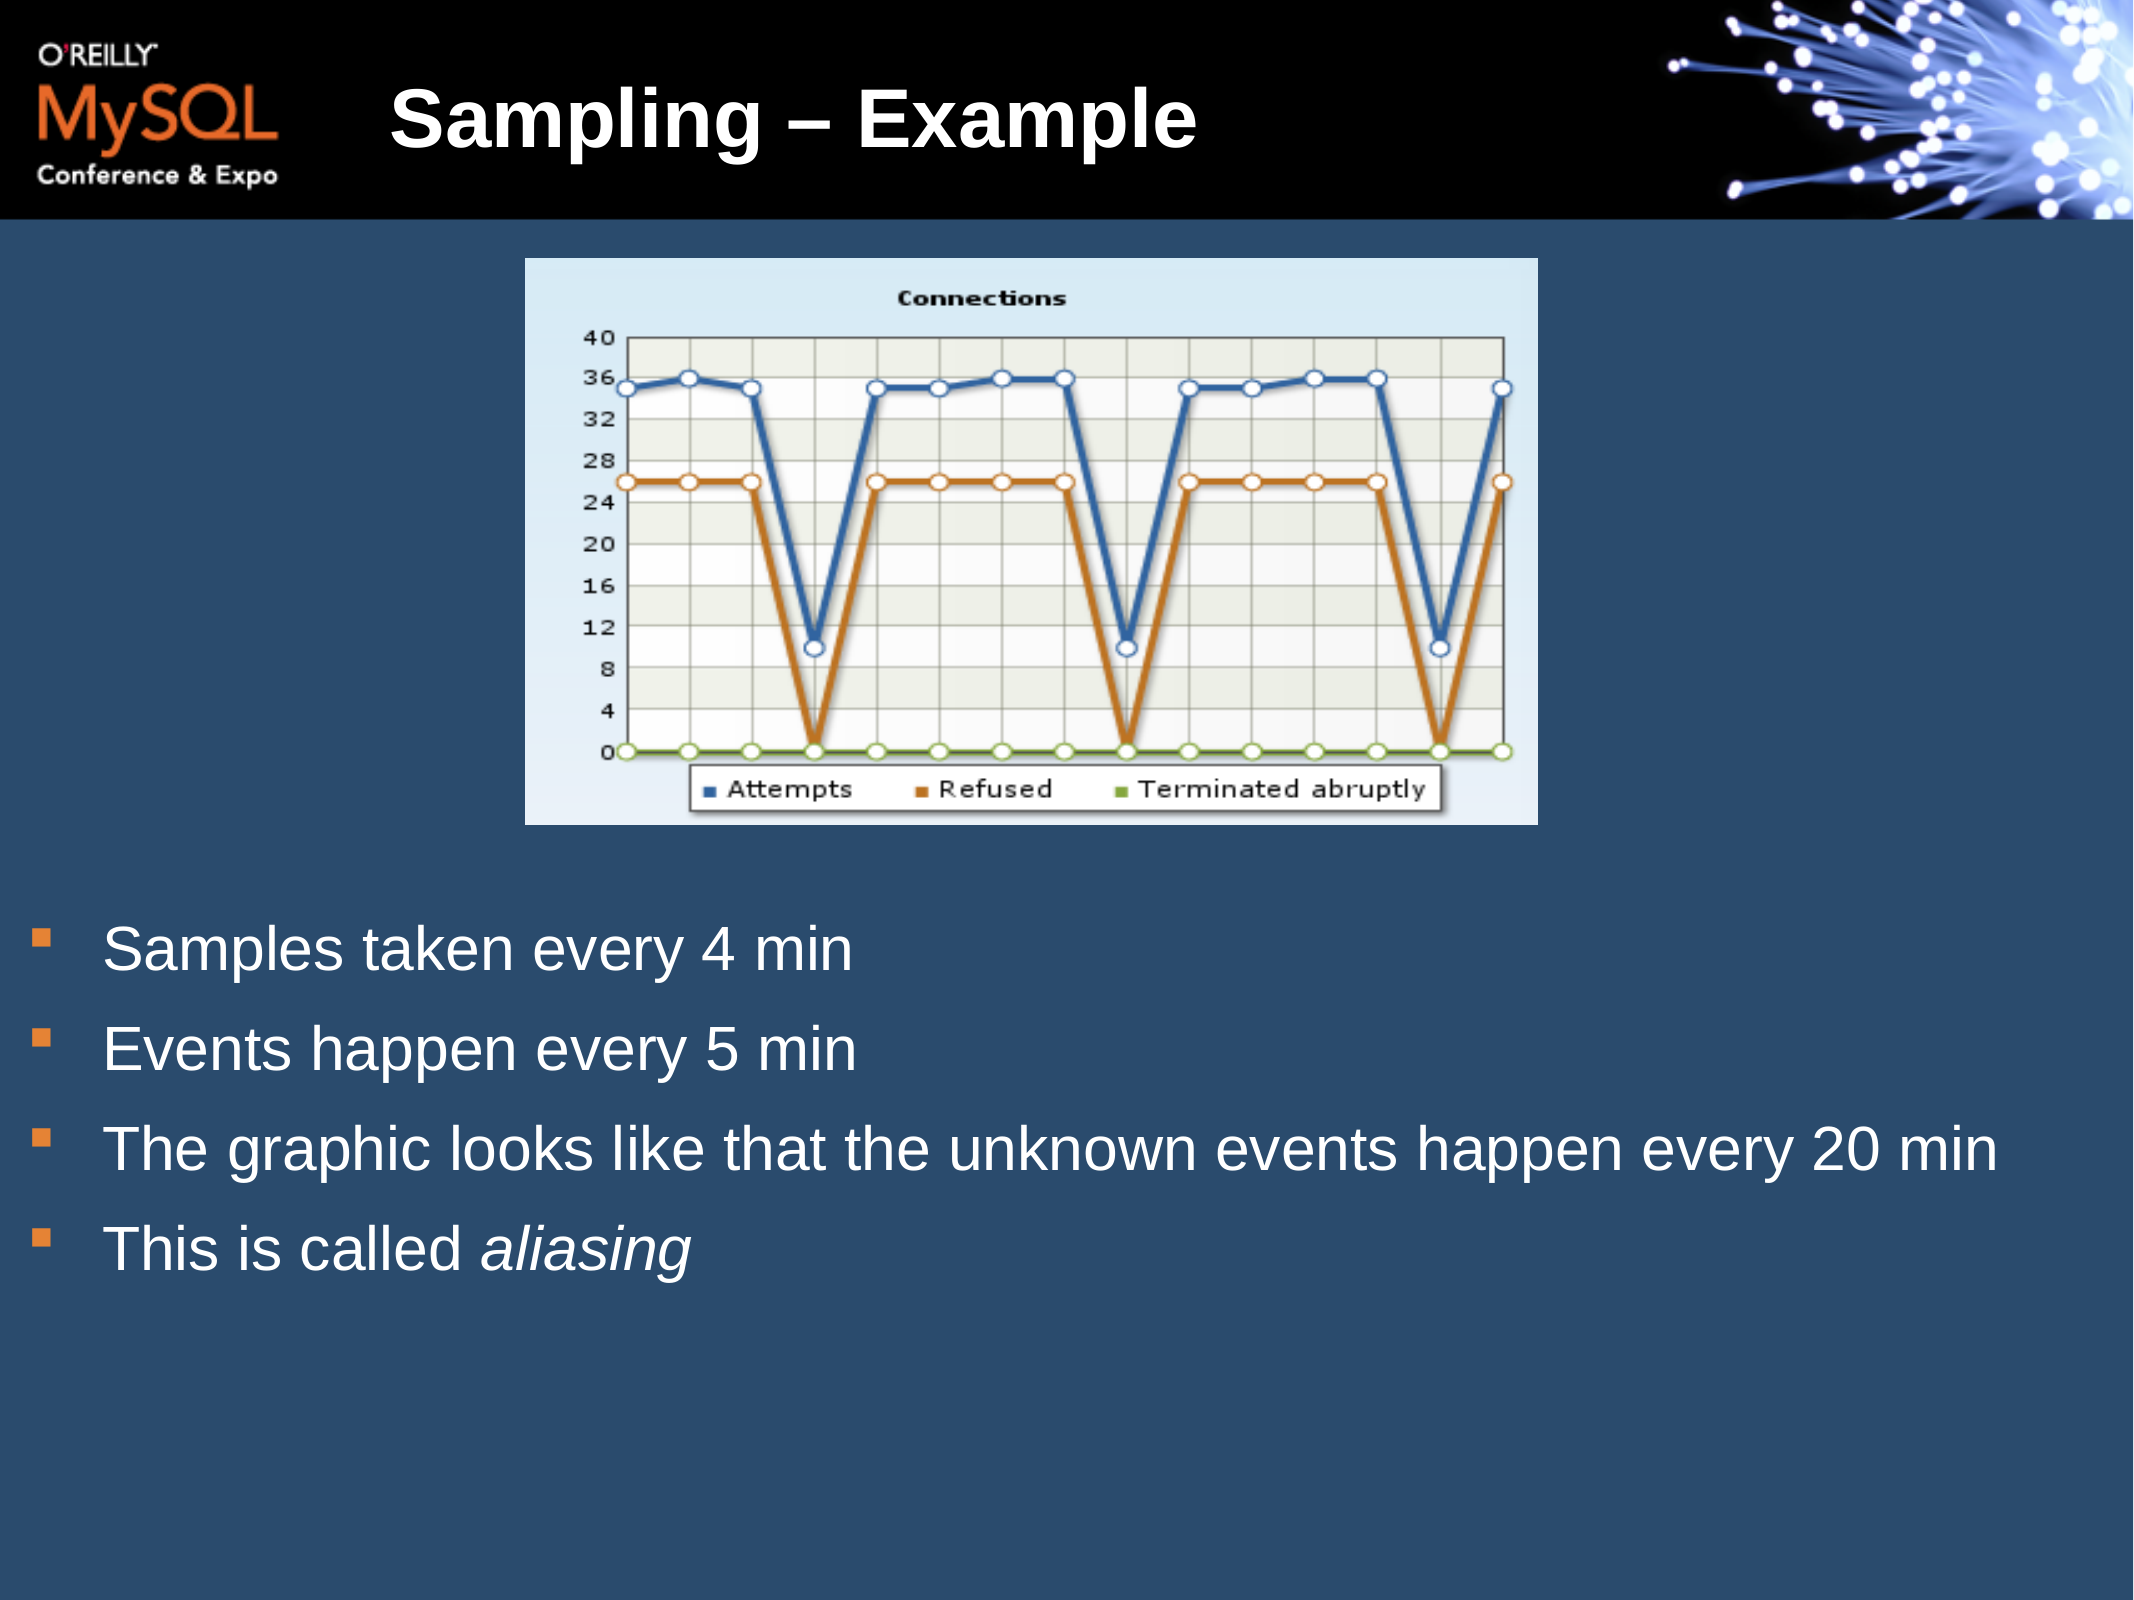

# Sampling – Example
Samples taken every 4 min
Events happen every 5 min
The graphic looks like that the unknown events happen every 20 min
This is called aliasing